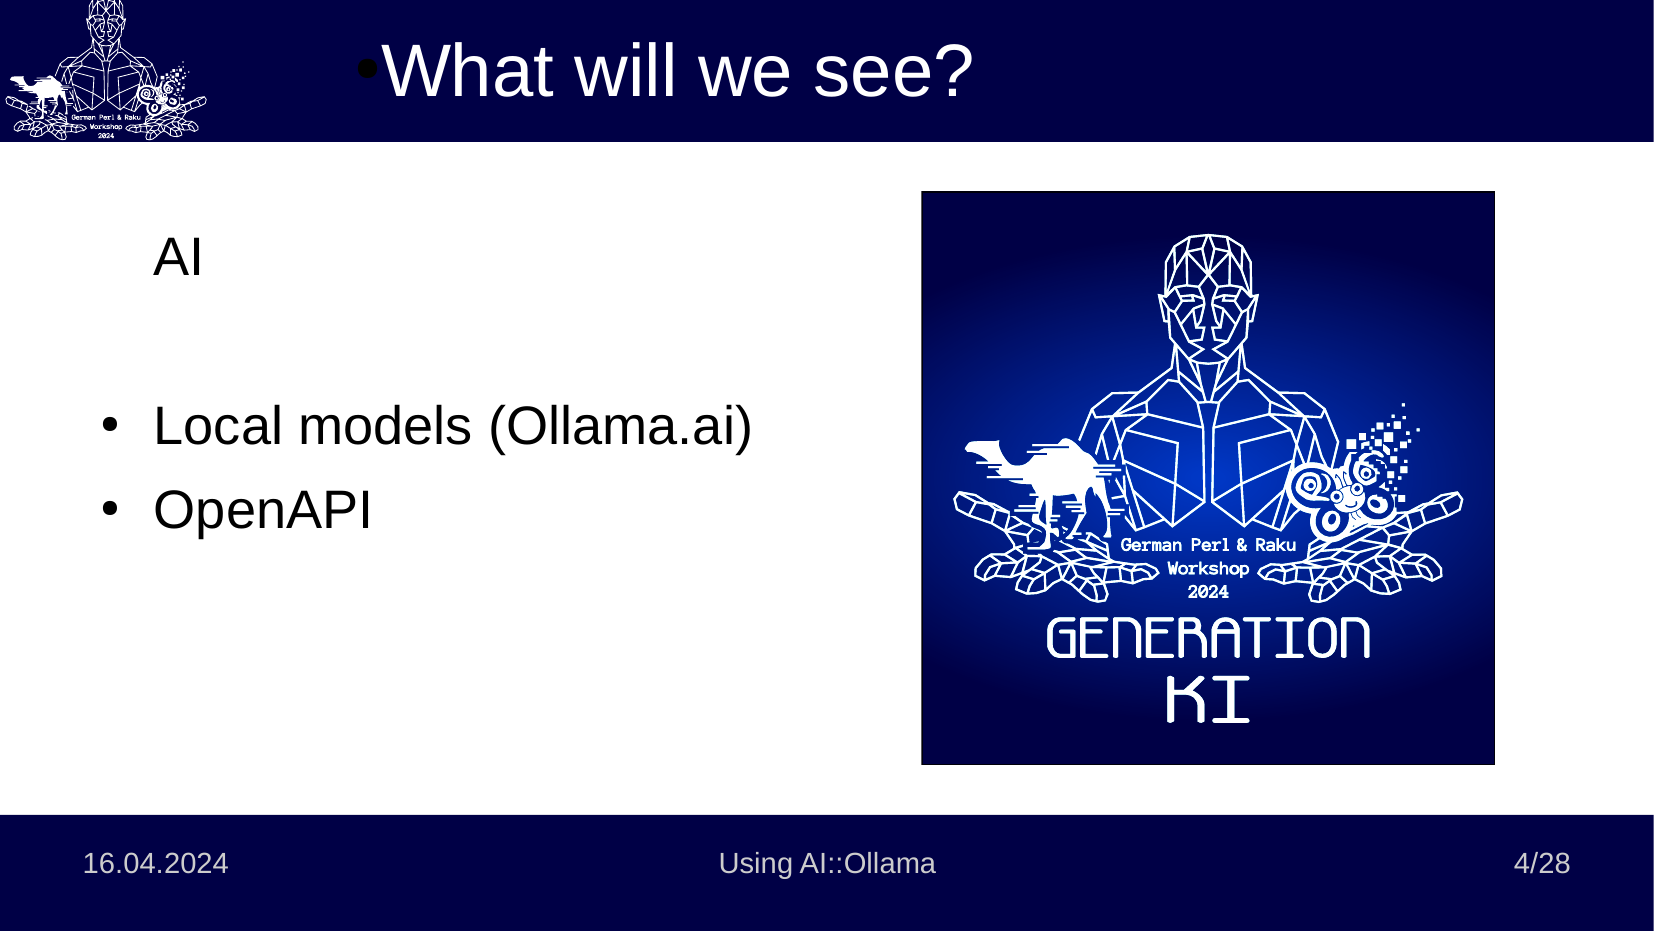

# What will we see?
AI
Local models (Ollama.ai)
OpenAPI
08. März 2019
4